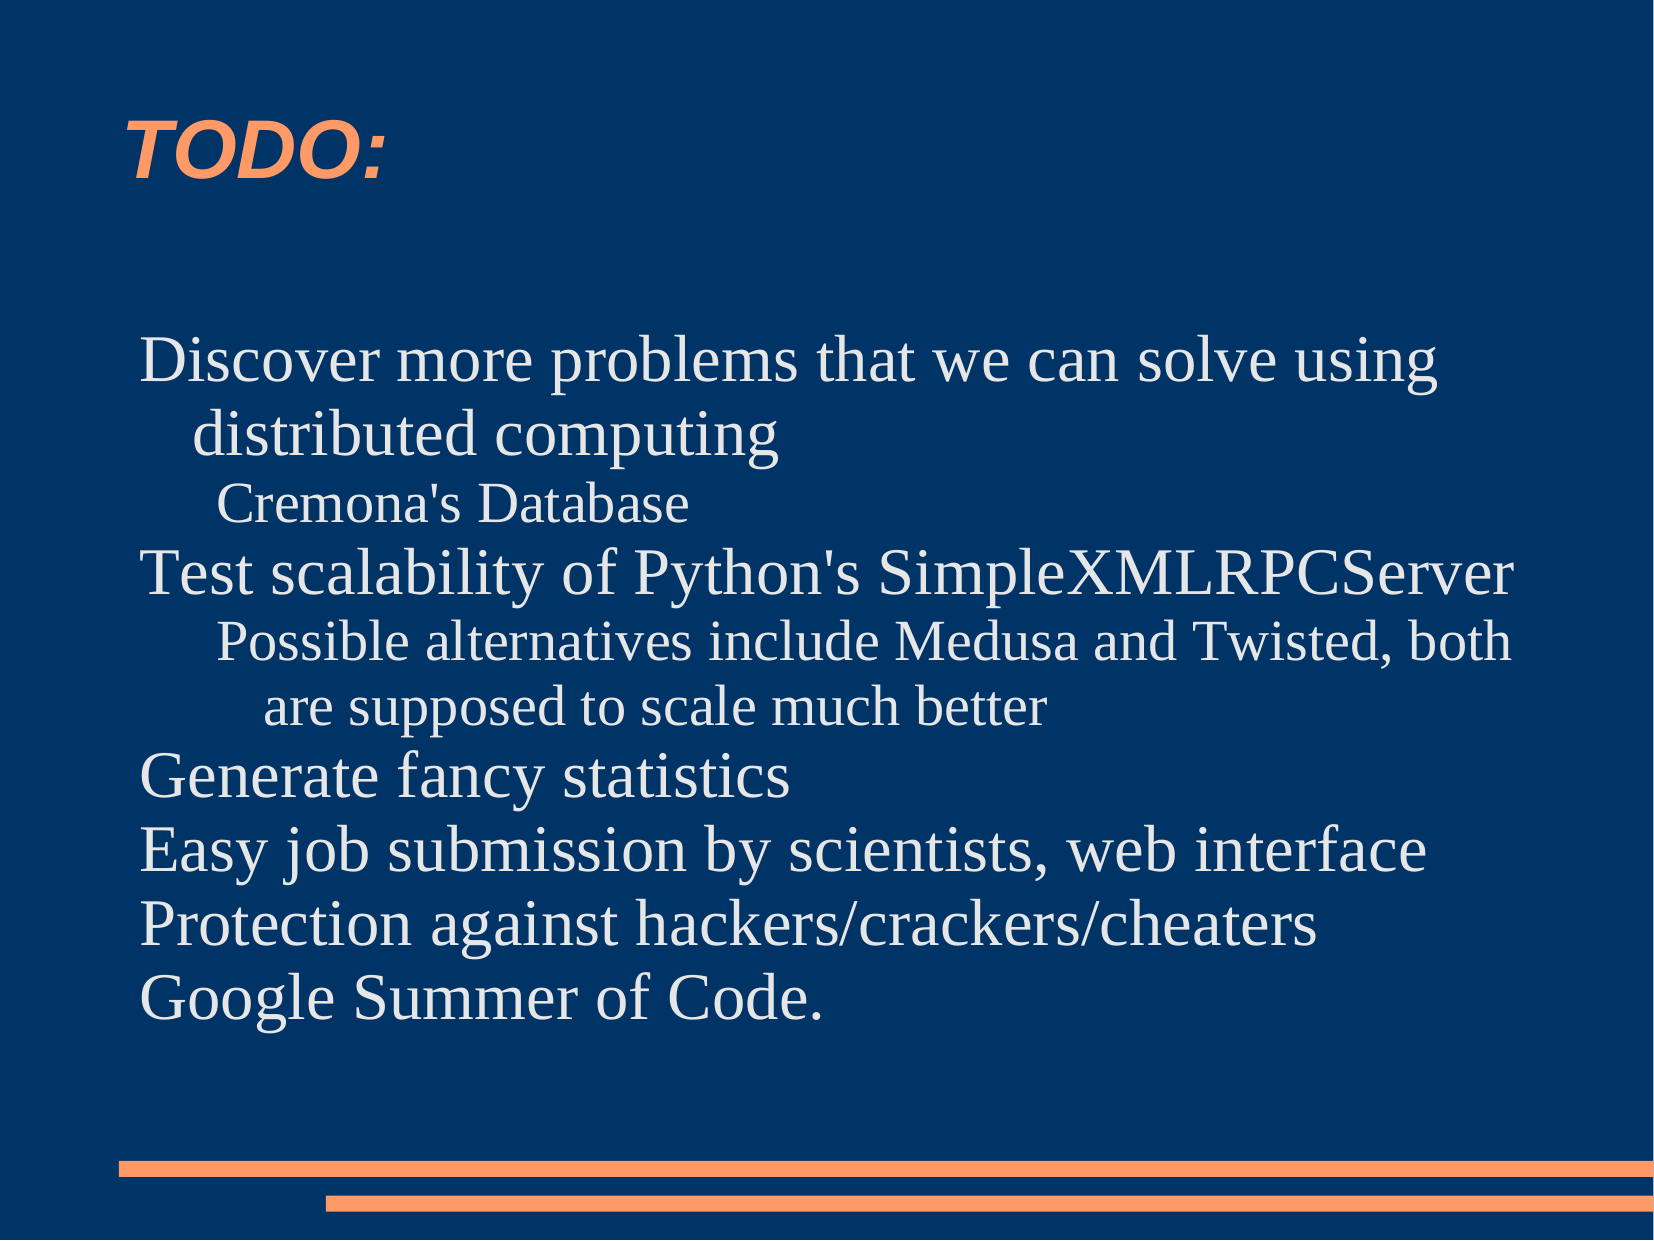

# TODO:
Discover more problems that we can solve using distributed computing
Cremona's Database
Test scalability of Python's SimpleXMLRPCServer
Possible alternatives include Medusa and Twisted, both are supposed to scale much better
Generate fancy statistics
Easy job submission by scientists, web interface
Protection against hackers/crackers/cheaters
Google Summer of Code.